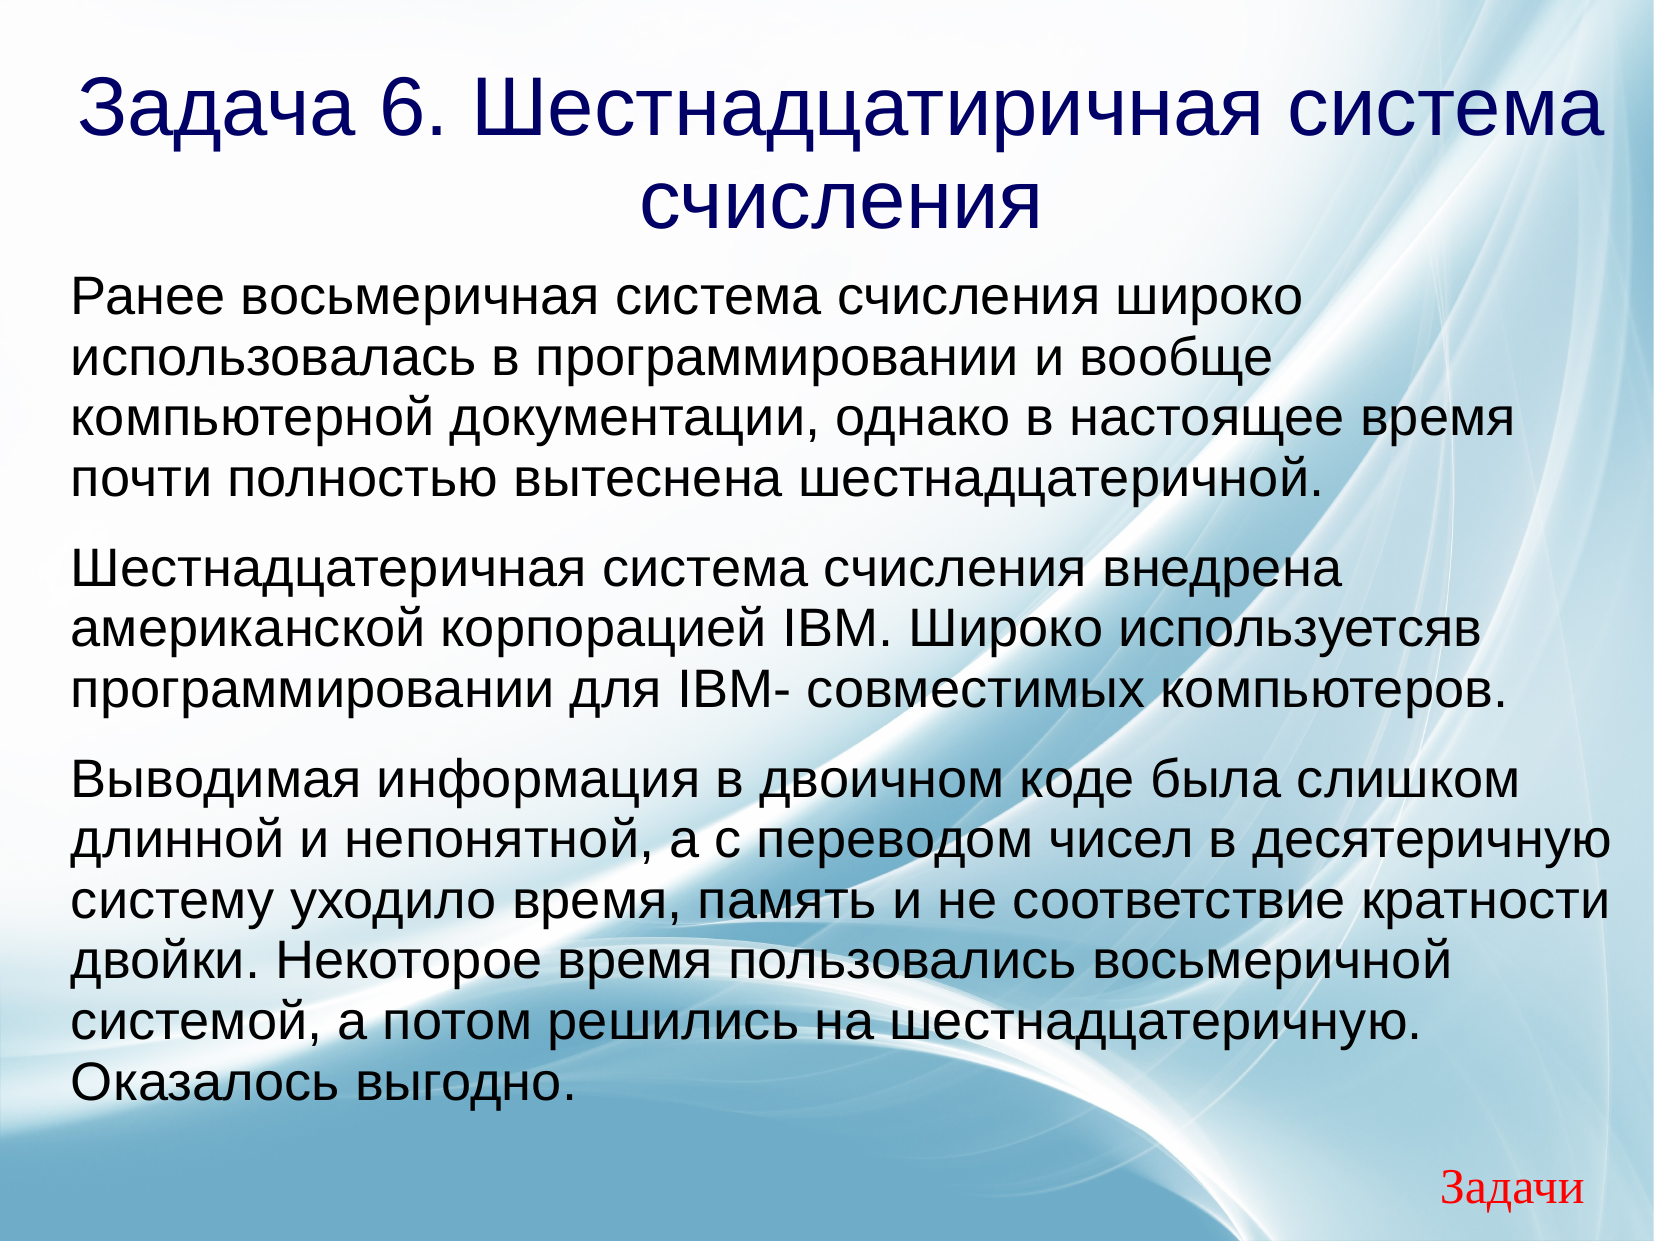

# Задача 6. Шестнадцатиричная система счисления
Ранее восьмеричная система счисления широко использовалась в программировании и вообще компьютерной документации, однако в настоящее время почти полностью вытеснена шестнадцатеричной.
Шестнадцатеричная система счисления внедрена американской корпорацией IBM. Широко используетсяв программировании для IBM- совместимых компьютеров.
Выводимая информация в двоичном коде была слишком длинной и непонятной, а с переводом чисел в десятеричную систему уходило время, память и не соответствие кратности двойки. Некоторое время пользовались восьмеричной системой, а потом решились на шестнадцатеричную. Оказалось выгодно.
Задачи